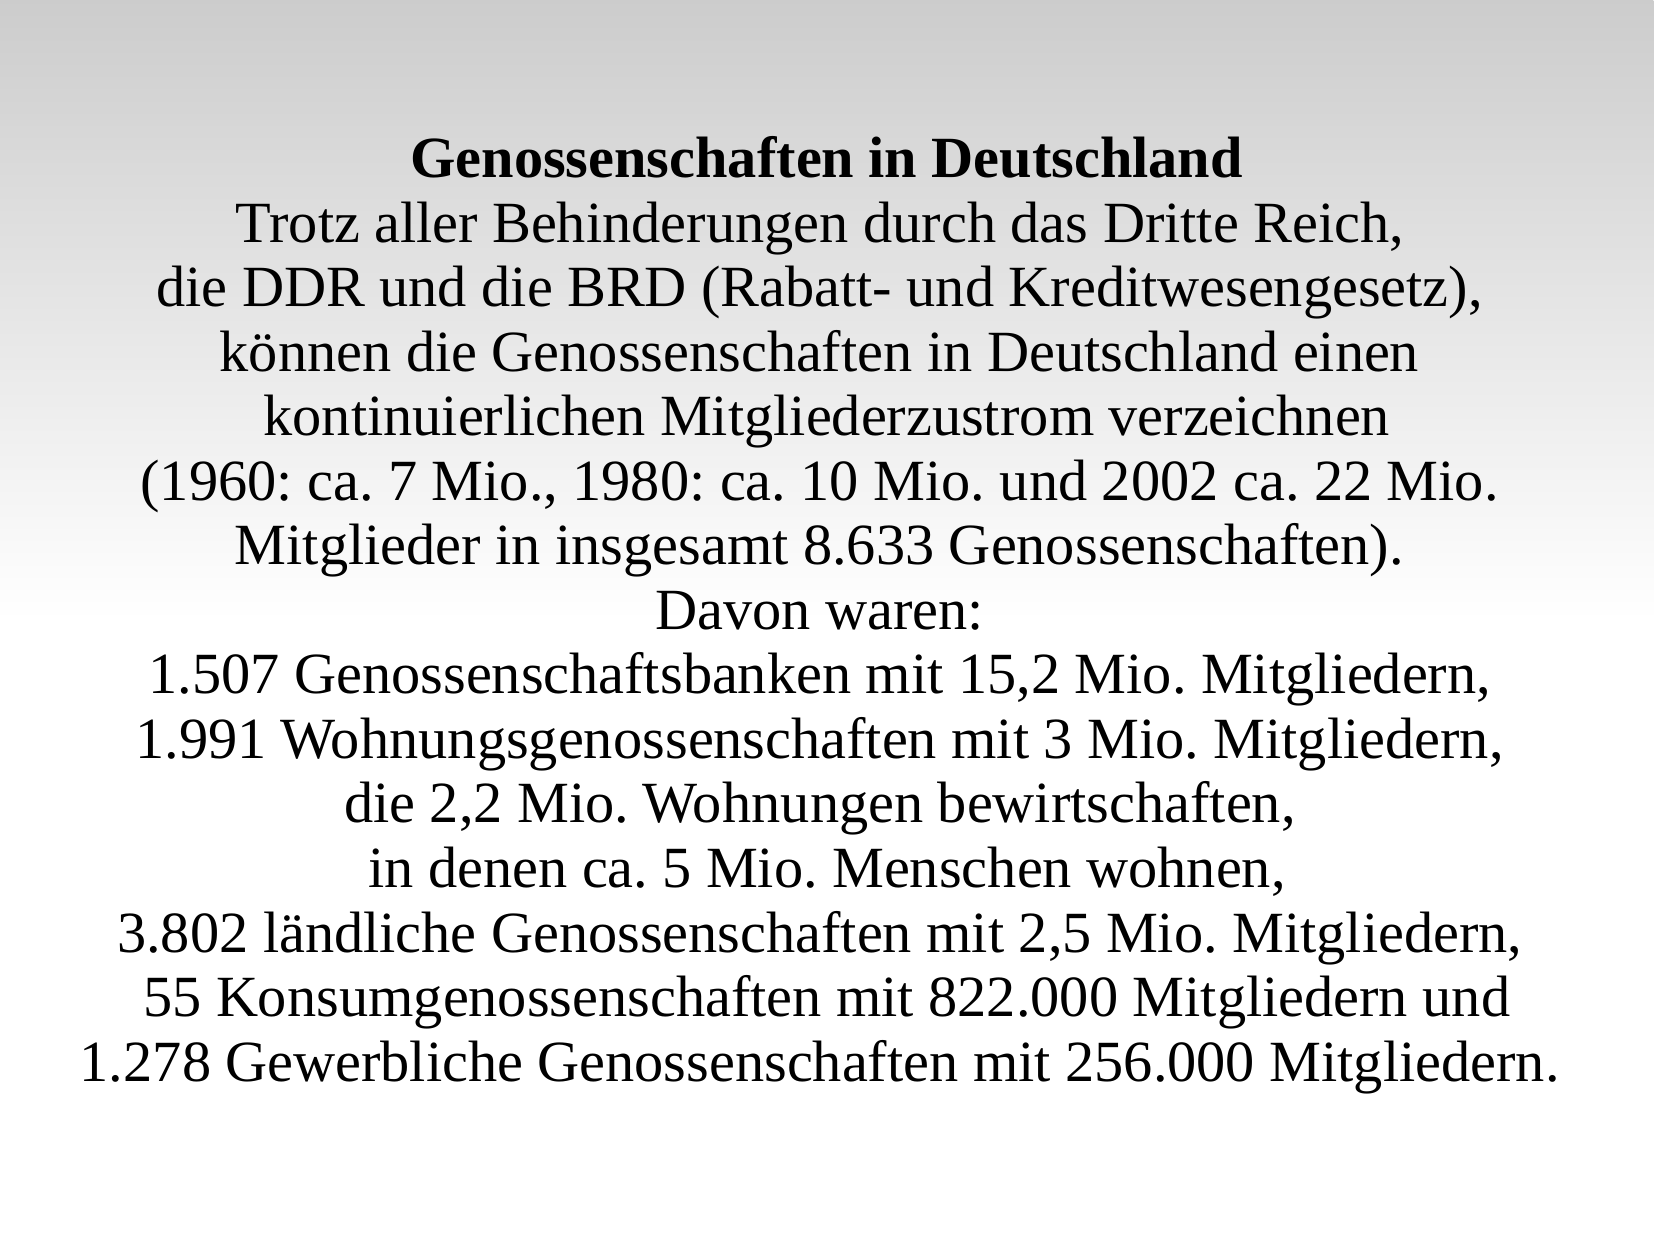

Genossenschaften in Deutschland
Trotz aller Behinderungen durch das Dritte Reich,
die DDR und die BRD (Rabatt- und Kreditwesengesetz),
können die Genossenschaften in Deutschland einen
kontinuierlichen Mitgliederzustrom verzeichnen
(1960: ca. 7 Mio., 1980: ca. 10 Mio. und 2002 ca. 22 Mio.
Mitglieder in insgesamt 8.633 Genossenschaften).
Davon waren:
1.507 Genossenschaftsbanken mit 15,2 Mio. Mitgliedern,
1.991 Wohnungsgenossenschaften mit 3 Mio. Mitgliedern,
die 2,2 Mio. Wohnungen bewirtschaften,
in denen ca. 5 Mio. Menschen wohnen,
3.802 ländliche Genossenschaften mit 2,5 Mio. Mitgliedern,
55 Konsumgenossenschaften mit 822.000 Mitgliedern und
1.278 Gewerbliche Genossenschaften mit 256.000 Mitgliedern.